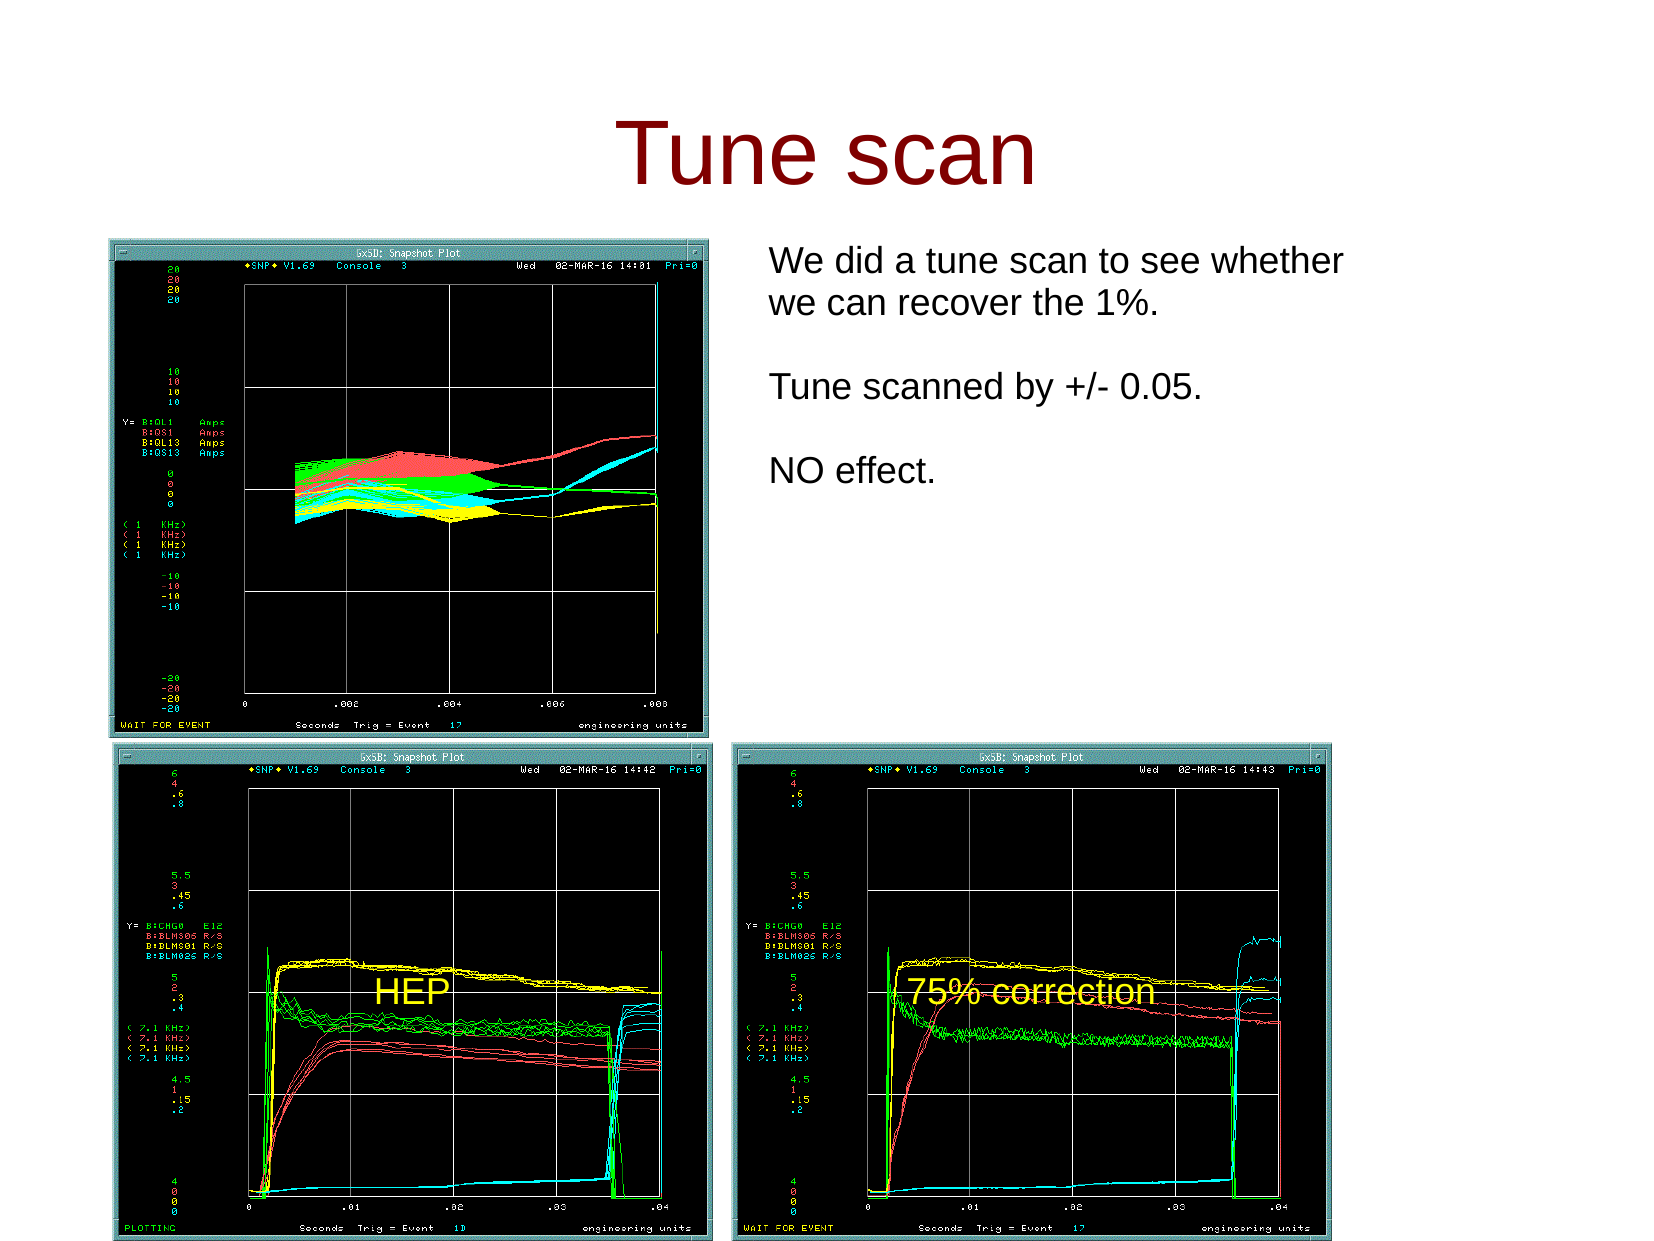

# Tune scan
We did a tune scan to see whether we can recover the 1%.
Tune scanned by +/- 0.05.
NO effect.
HEP
75% correction